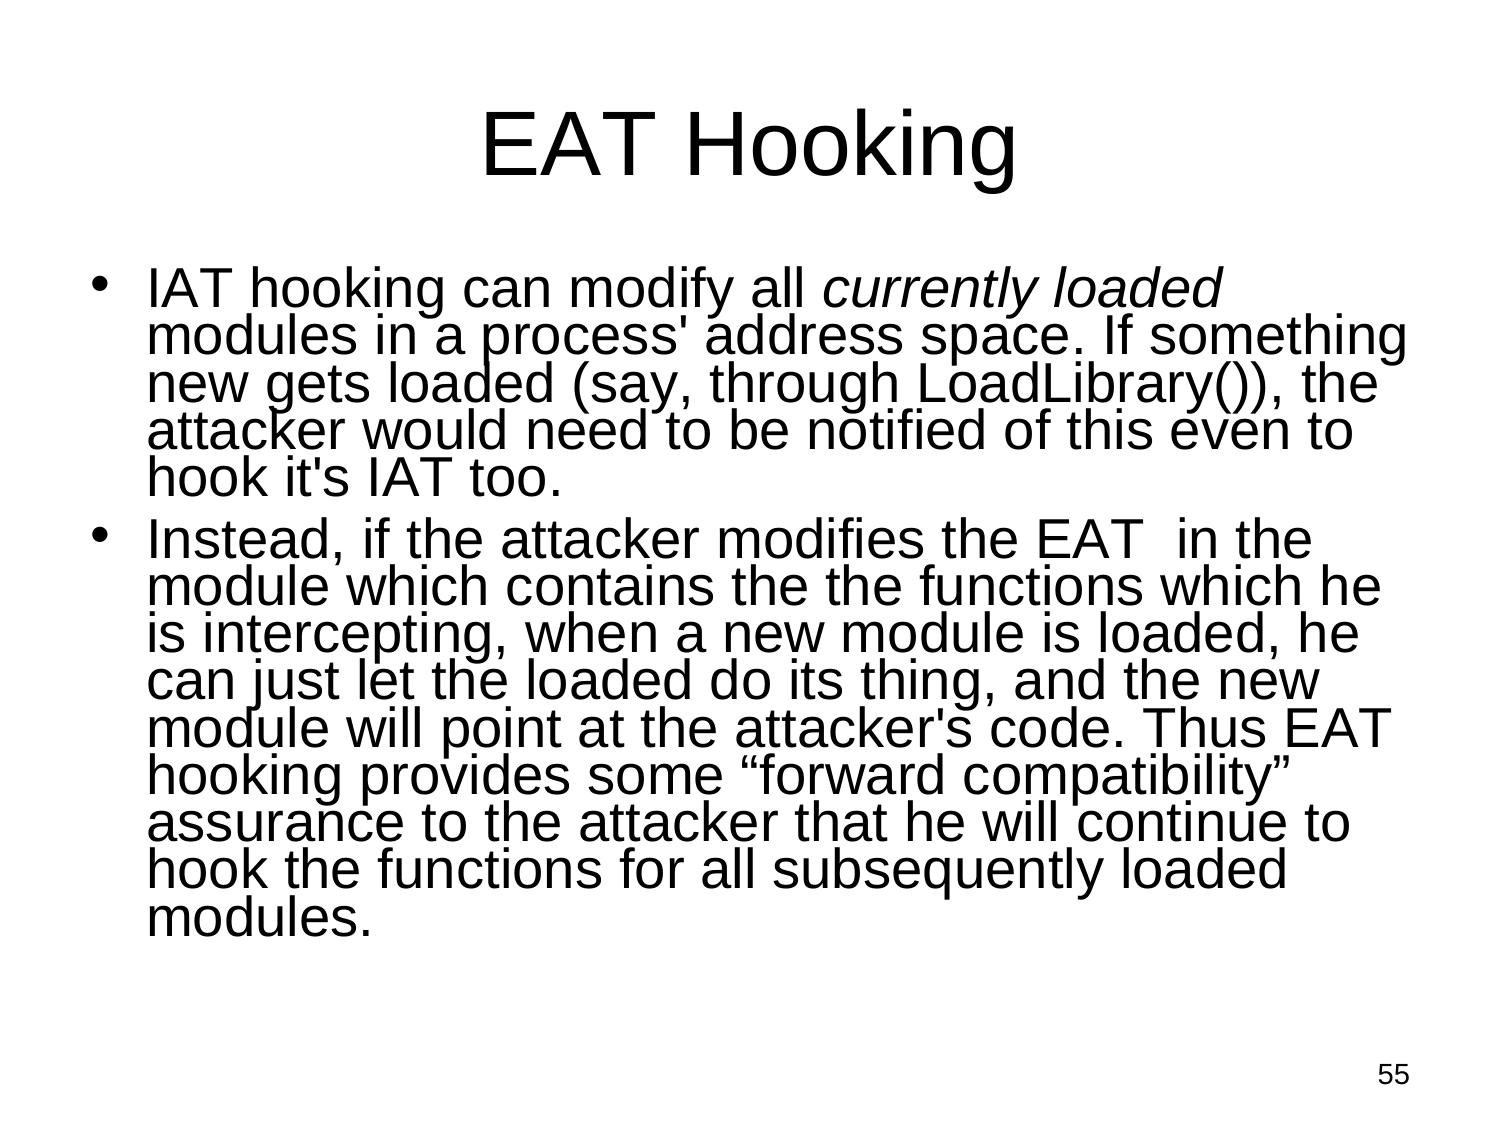

# EAT Hooking
IAT hooking can modify all currently loaded modules in a process' address space. If something new gets loaded (say, through LoadLibrary()), the attacker would need to be notified of this even to hook it's IAT too.
Instead, if the attacker modifies the EAT in the module which contains the the functions which he is intercepting, when a new module is loaded, he can just let the loaded do its thing, and the new module will point at the attacker's code. Thus EAT hooking provides some “forward compatibility” assurance to the attacker that he will continue to hook the functions for all subsequently loaded modules.